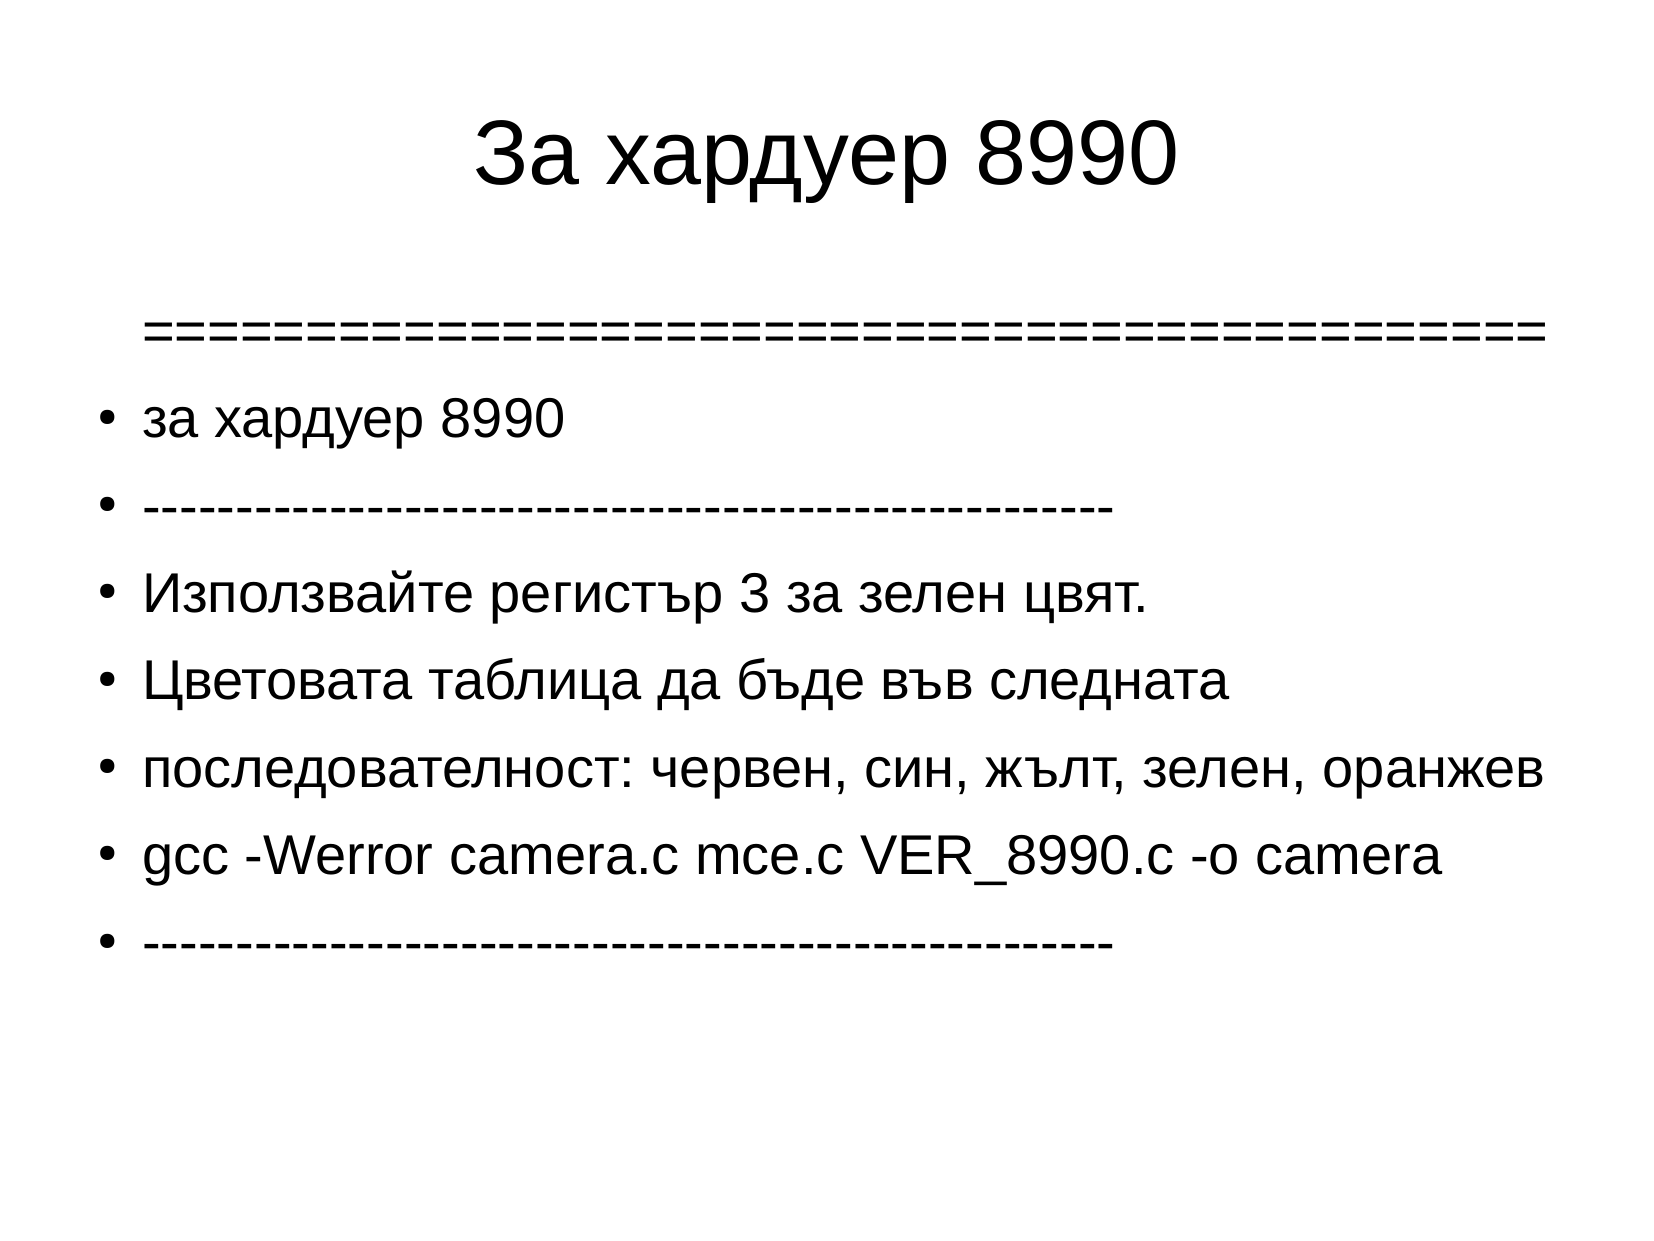

# За хардуер 8990
===========================================
за хардуер 8990
----------------------------------------------------
Използвайте регистър 3 за зелен цвят.
Цветовата таблица да бъде във следната
последователност: червен, син, жълт, зелен, оранжев
gcc -Werror camera.c mce.c VER_8990.c -o camera
----------------------------------------------------